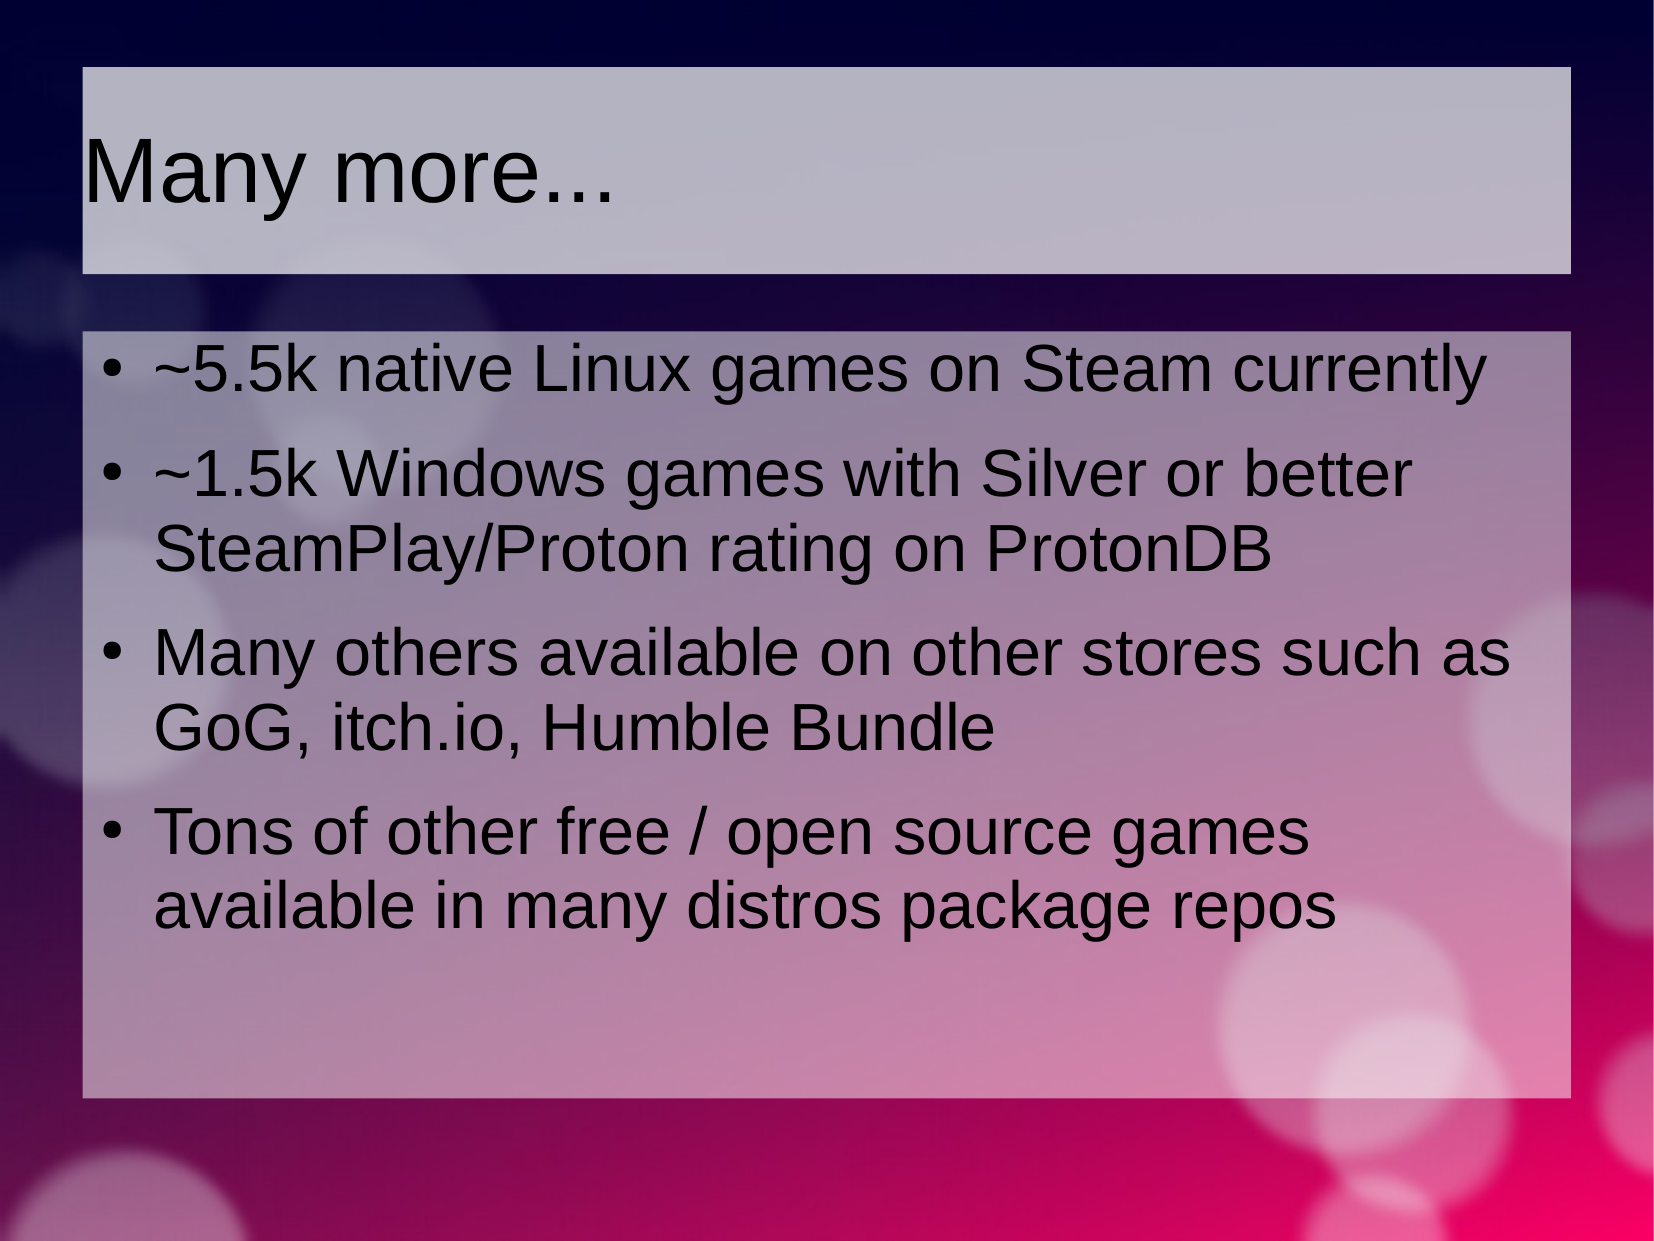

# Many more...
~5.5k native Linux games on Steam currently
~1.5k Windows games with Silver or better SteamPlay/Proton rating on ProtonDB
Many others available on other stores such as GoG, itch.io, Humble Bundle
Tons of other free / open source games available in many distros package repos